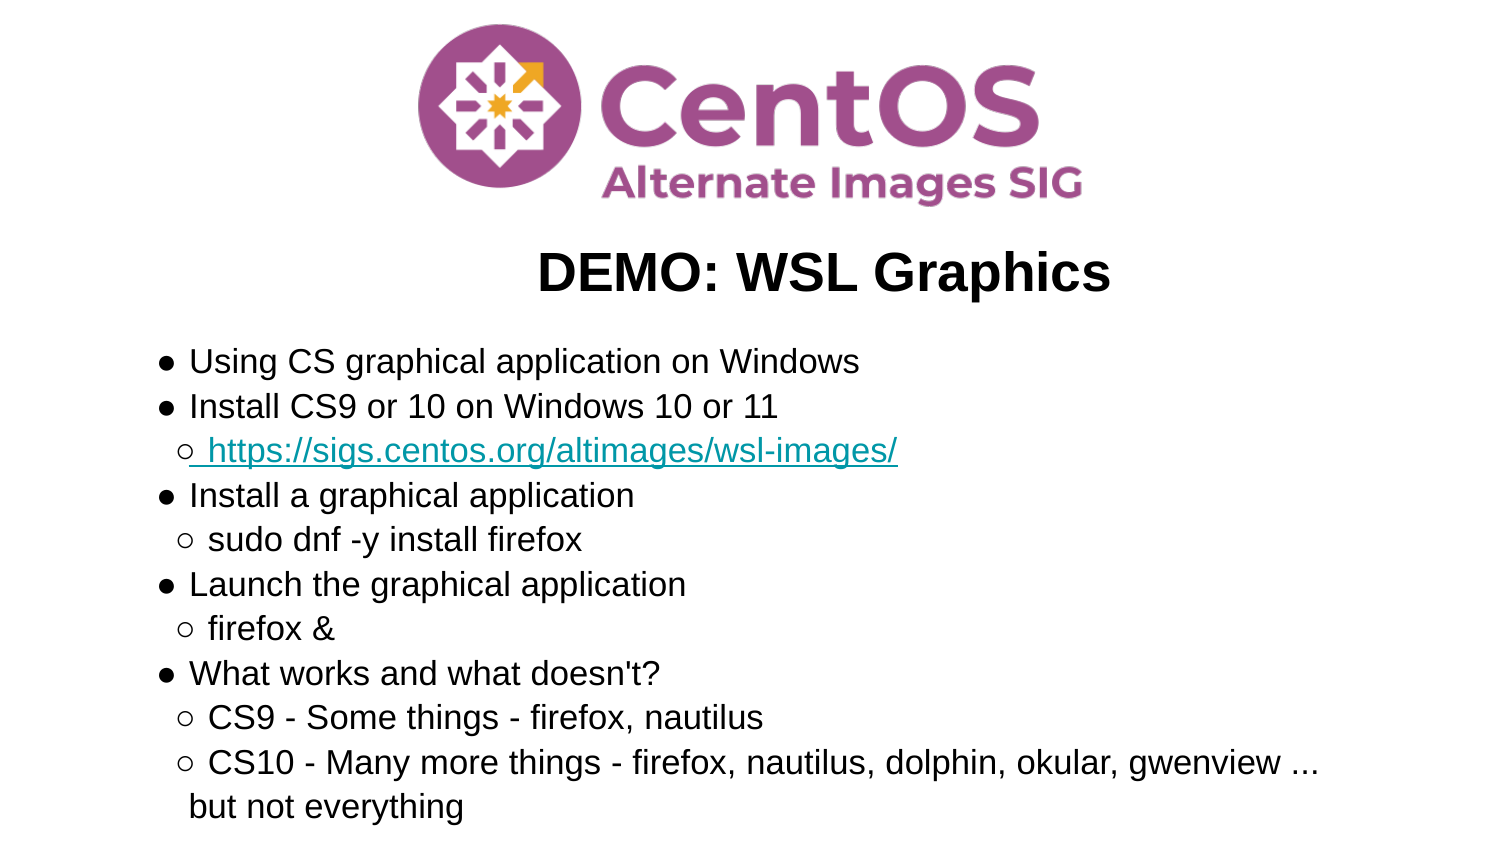

DEMO: WSL Graphics
# Using CS graphical application on Windows
 Install CS9 or 10 on Windows 10 or 11
 https://sigs.centos.org/altimages/wsl-images/
 Install a graphical application
 sudo dnf -y install firefox
 Launch the graphical application
 firefox &
 What works and what doesn't?
 CS9 - Some things - firefox, nautilus
 CS10 - Many more things - firefox, nautilus, dolphin, okular, gwenview ... but not everything